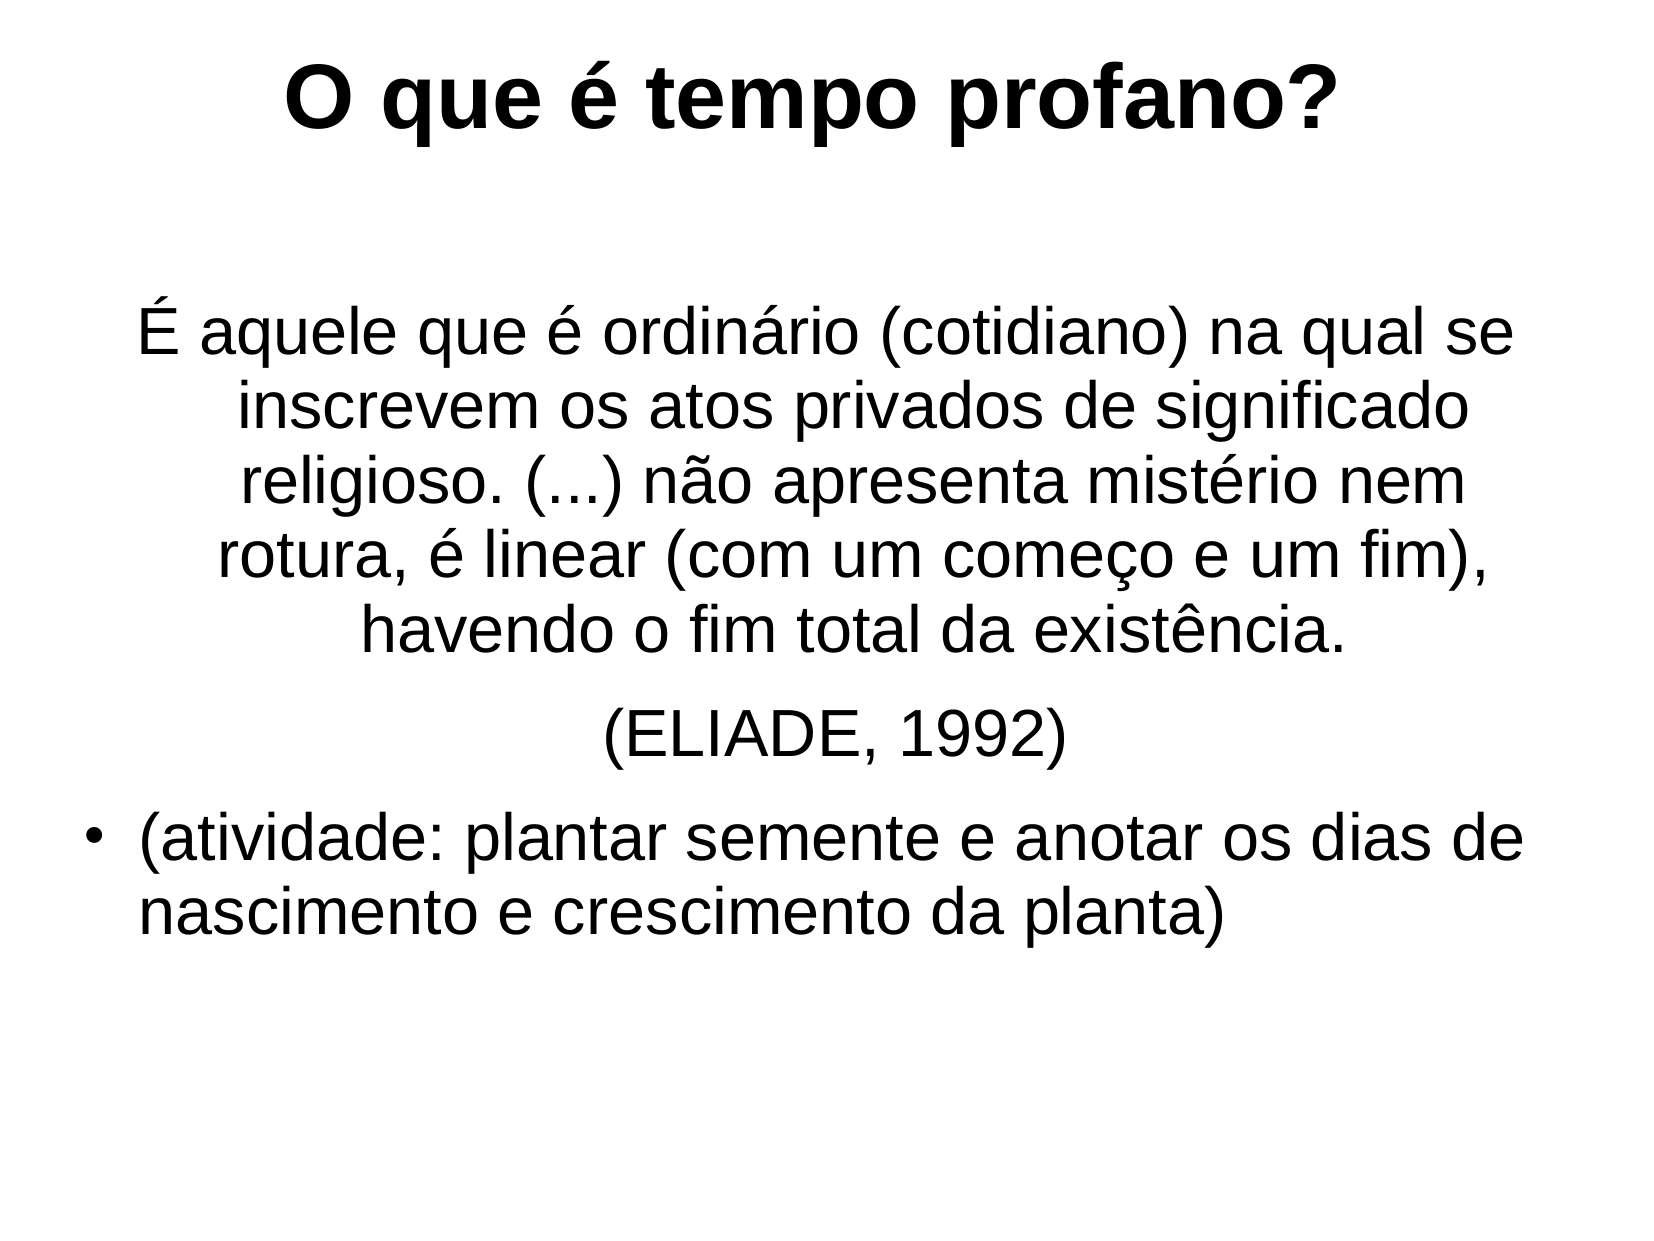

# O que é tempo profano?
É aquele que é ordinário (cotidiano) na qual se inscrevem os atos privados de significado religioso. (...) não apresenta mistério nem rotura, é linear (com um começo e um fim), havendo o fim total da existência.
 (ELIADE, 1992)
(atividade: plantar semente e anotar os dias de nascimento e crescimento da planta)